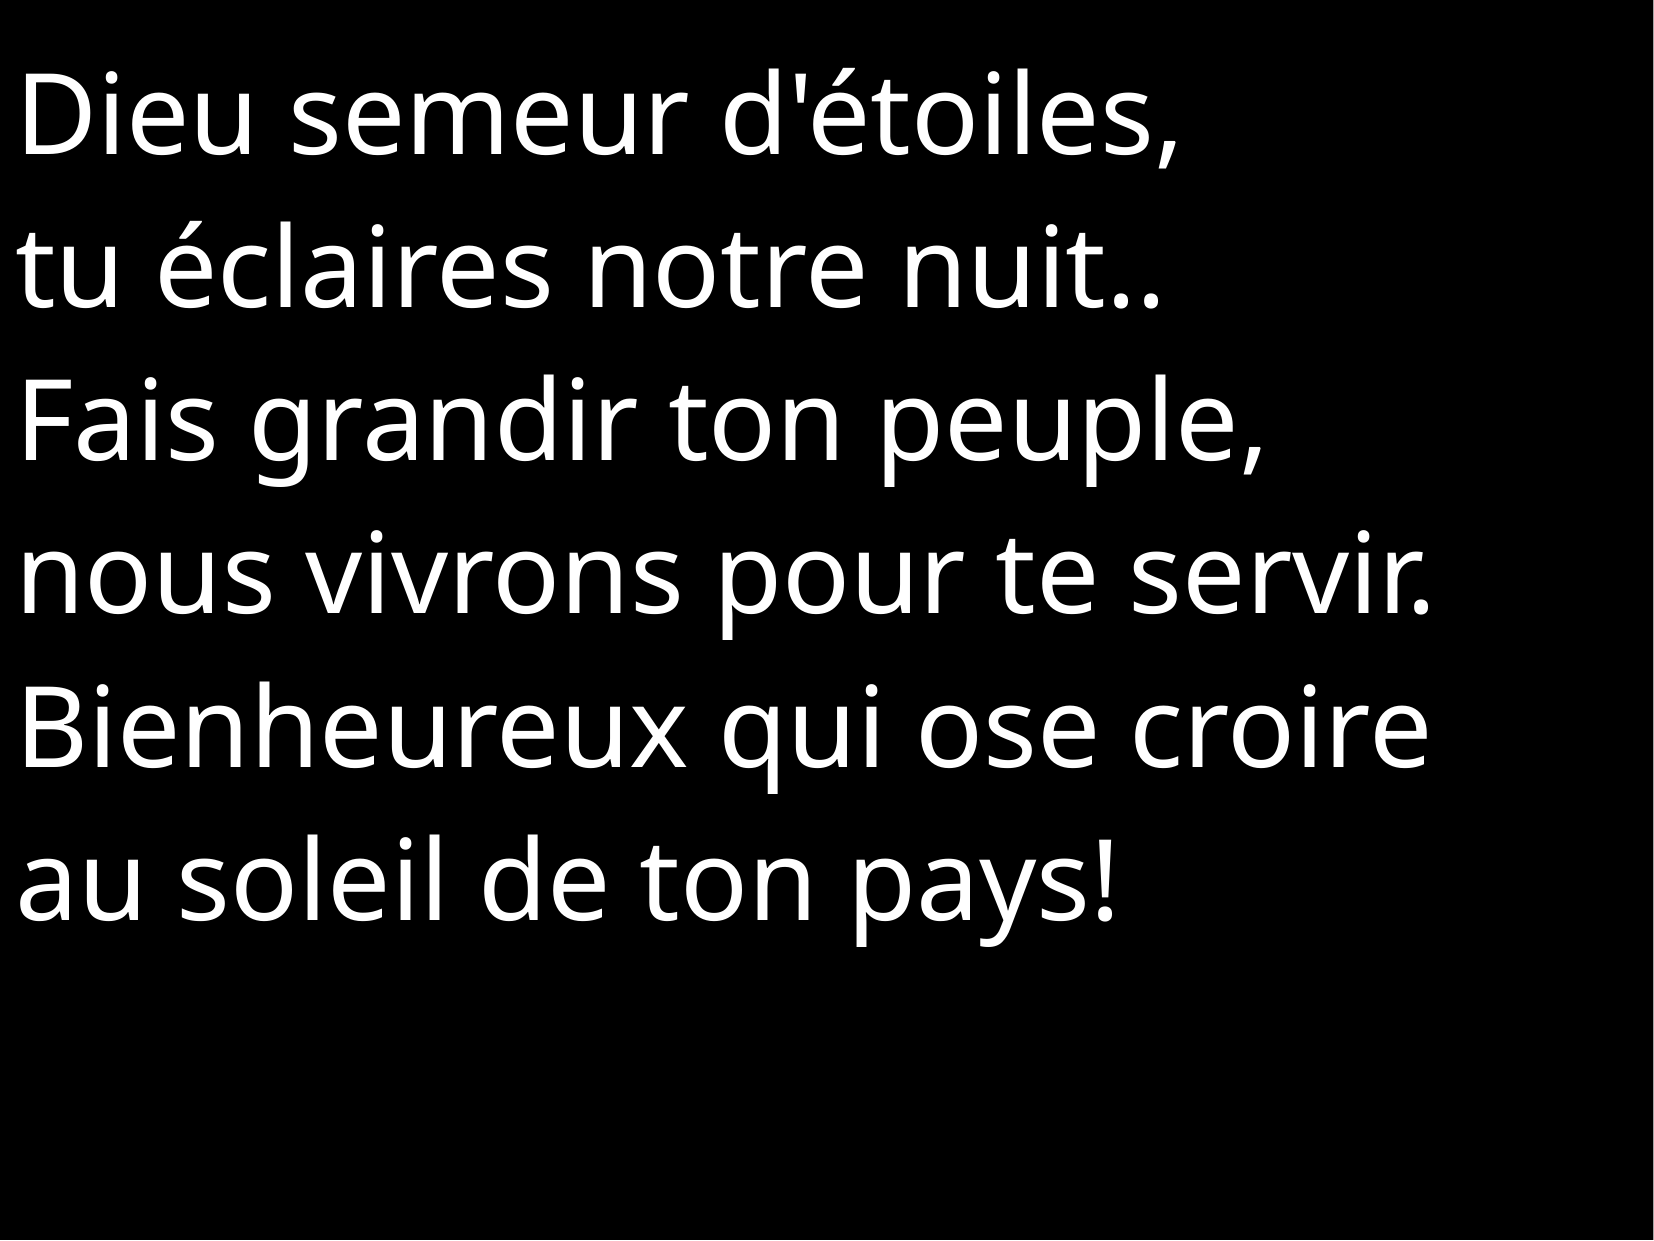

Dieu semeur d'étoiles,
tu éclaires notre nuit..
Fais grandir ton peuple,
nous vivrons pour te servir.
Bienheureux qui ose croire
au soleil de ton pays!